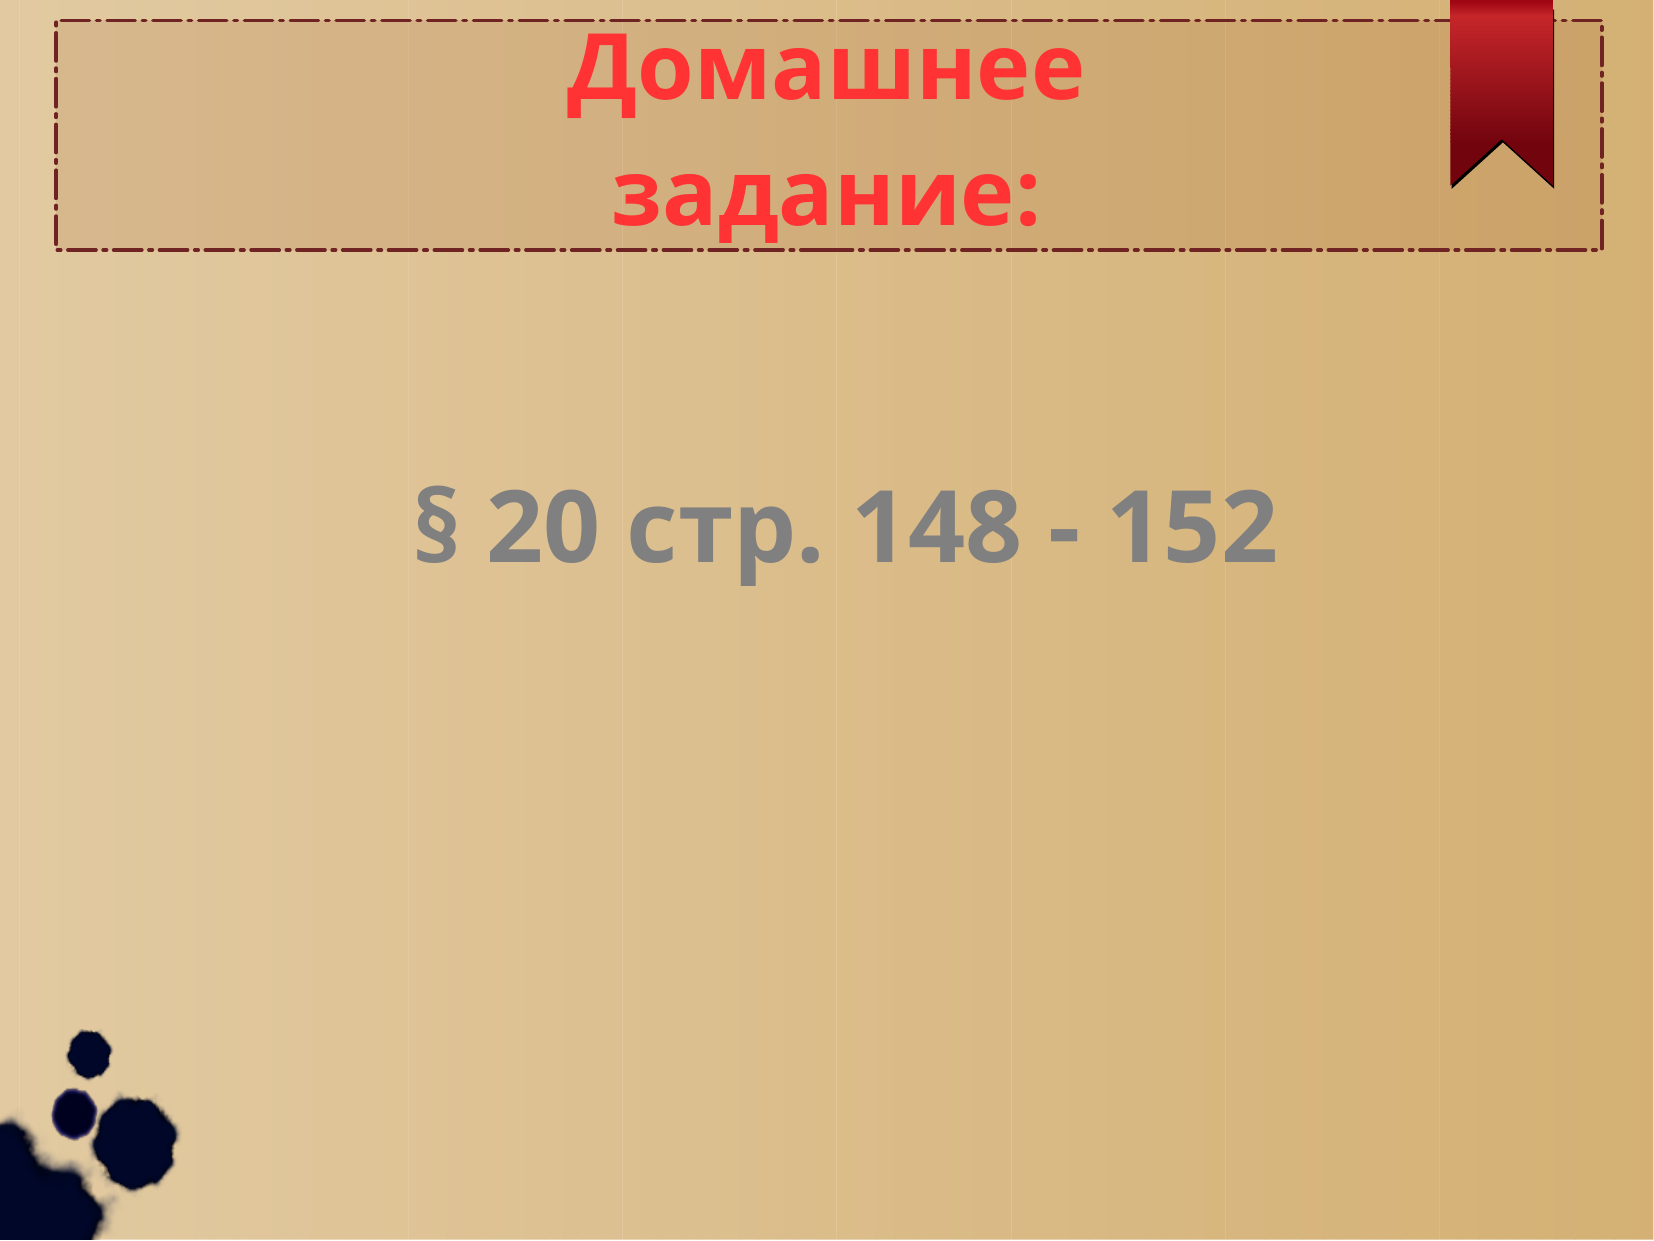

# Домашнее задание:
§ 20 стр. 148 - 152